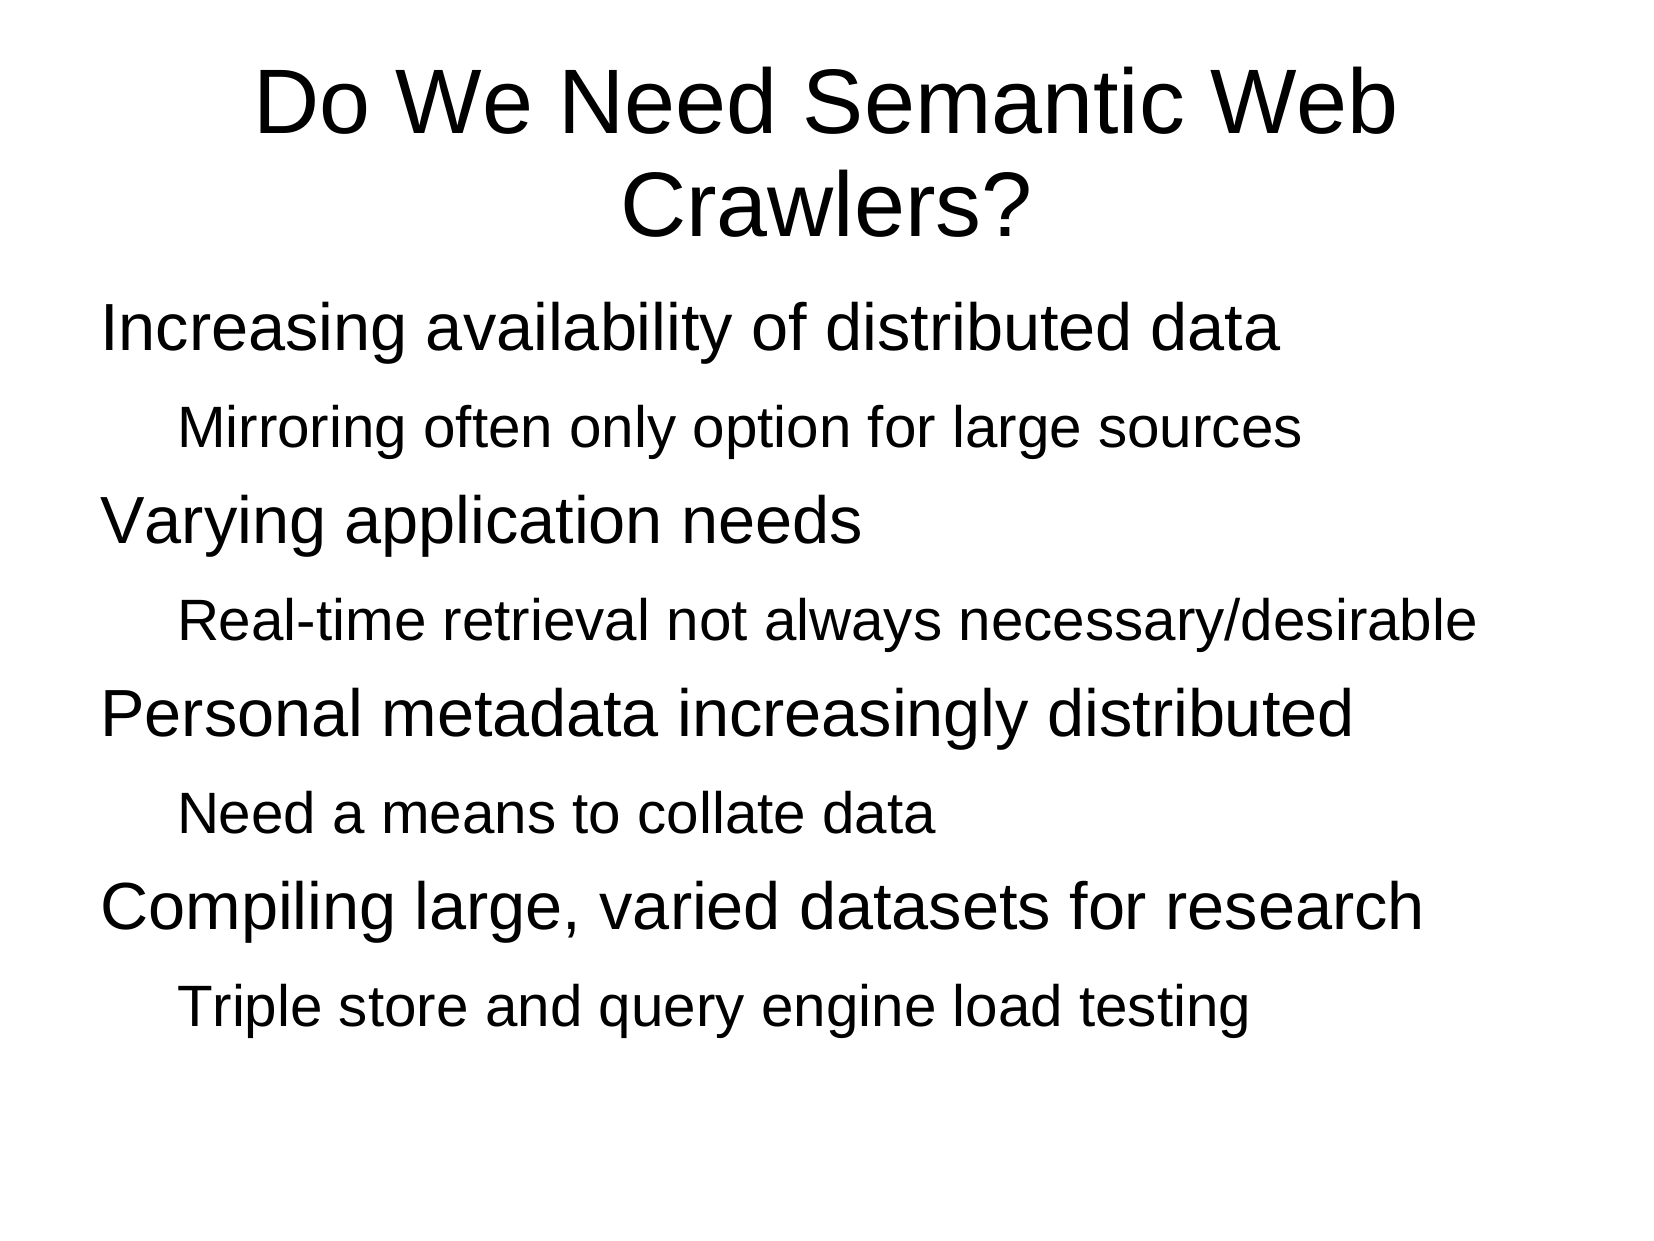

# Do We Need Semantic Web Crawlers?
Increasing availability of distributed data
Mirroring often only option for large sources
Varying application needs
Real-time retrieval not always necessary/desirable
Personal metadata increasingly distributed
Need a means to collate data
Compiling large, varied datasets for research
Triple store and query engine load testing